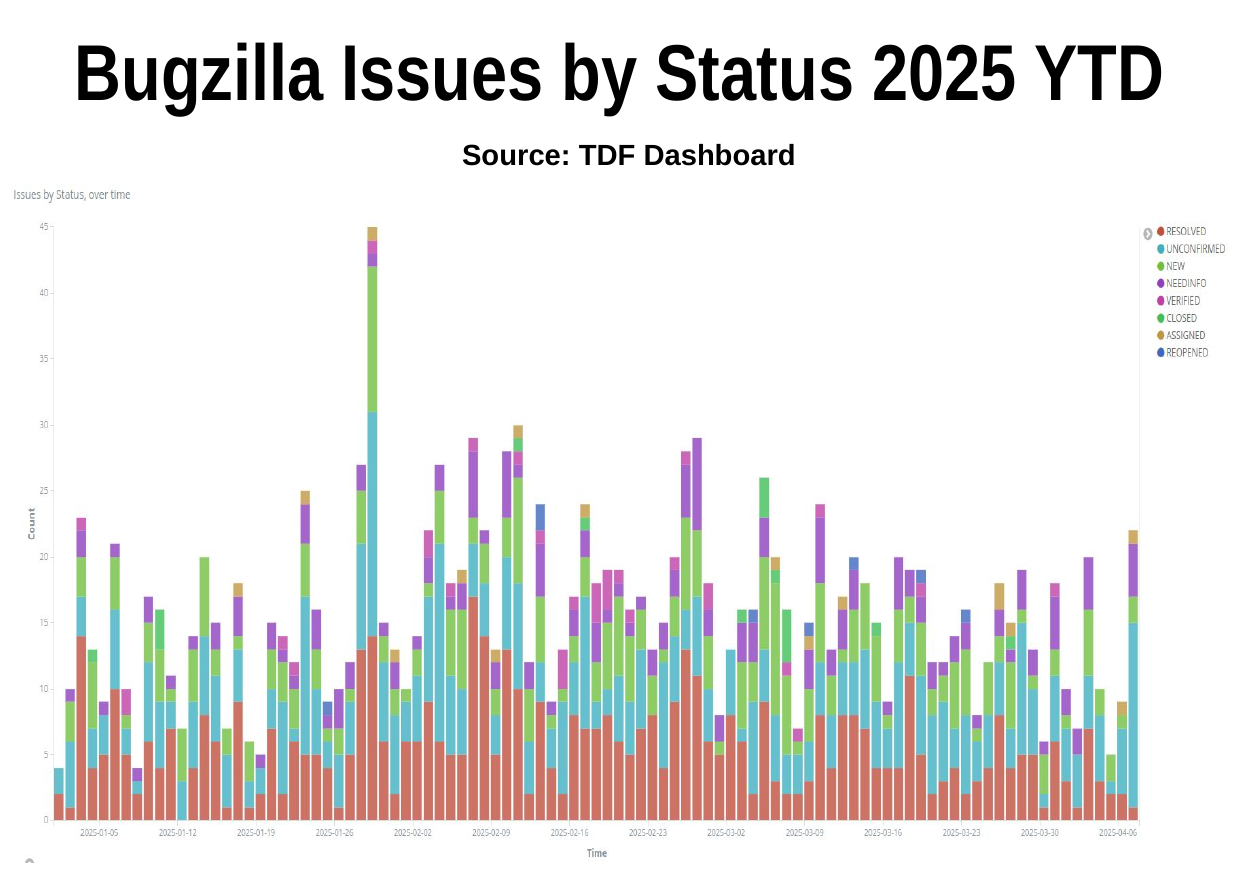

# Bugzilla Issues by Status 2025 YTD
Source: TDF Dashboard